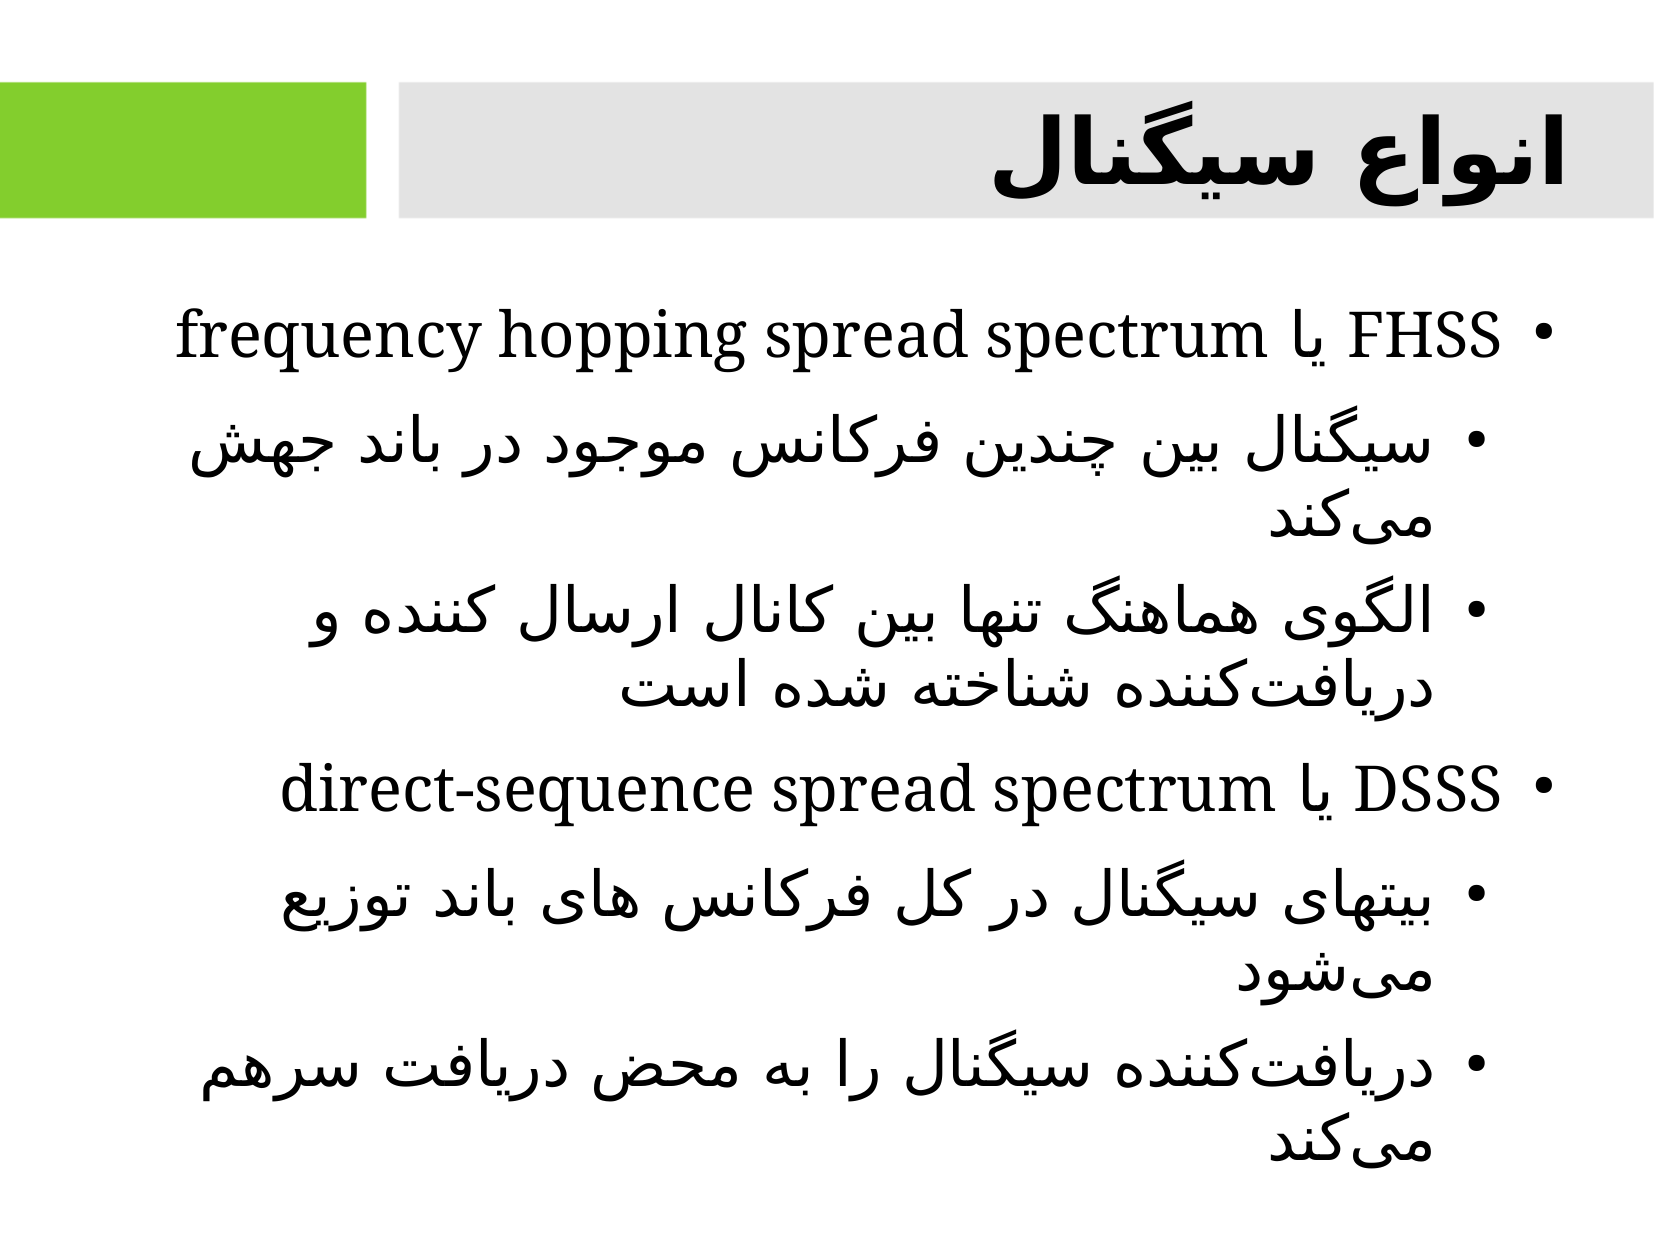

# انواع سیگنال
FHSS یا frequency hopping spread spectrum
سیگنال بین چندین فرکانس موجود در باند جهش می‌کند
الگوی هماهنگ تنها بین کانال ارسال کننده و دریافت‌کننده شناخته شده است
DSSS یا direct-sequence spread spectrum
بیتهای سیگنال در کل فرکانس های باند توزیع می‌شود
دریافت‌کننده سیگنال را به محض دریافت سرهم می‌کند